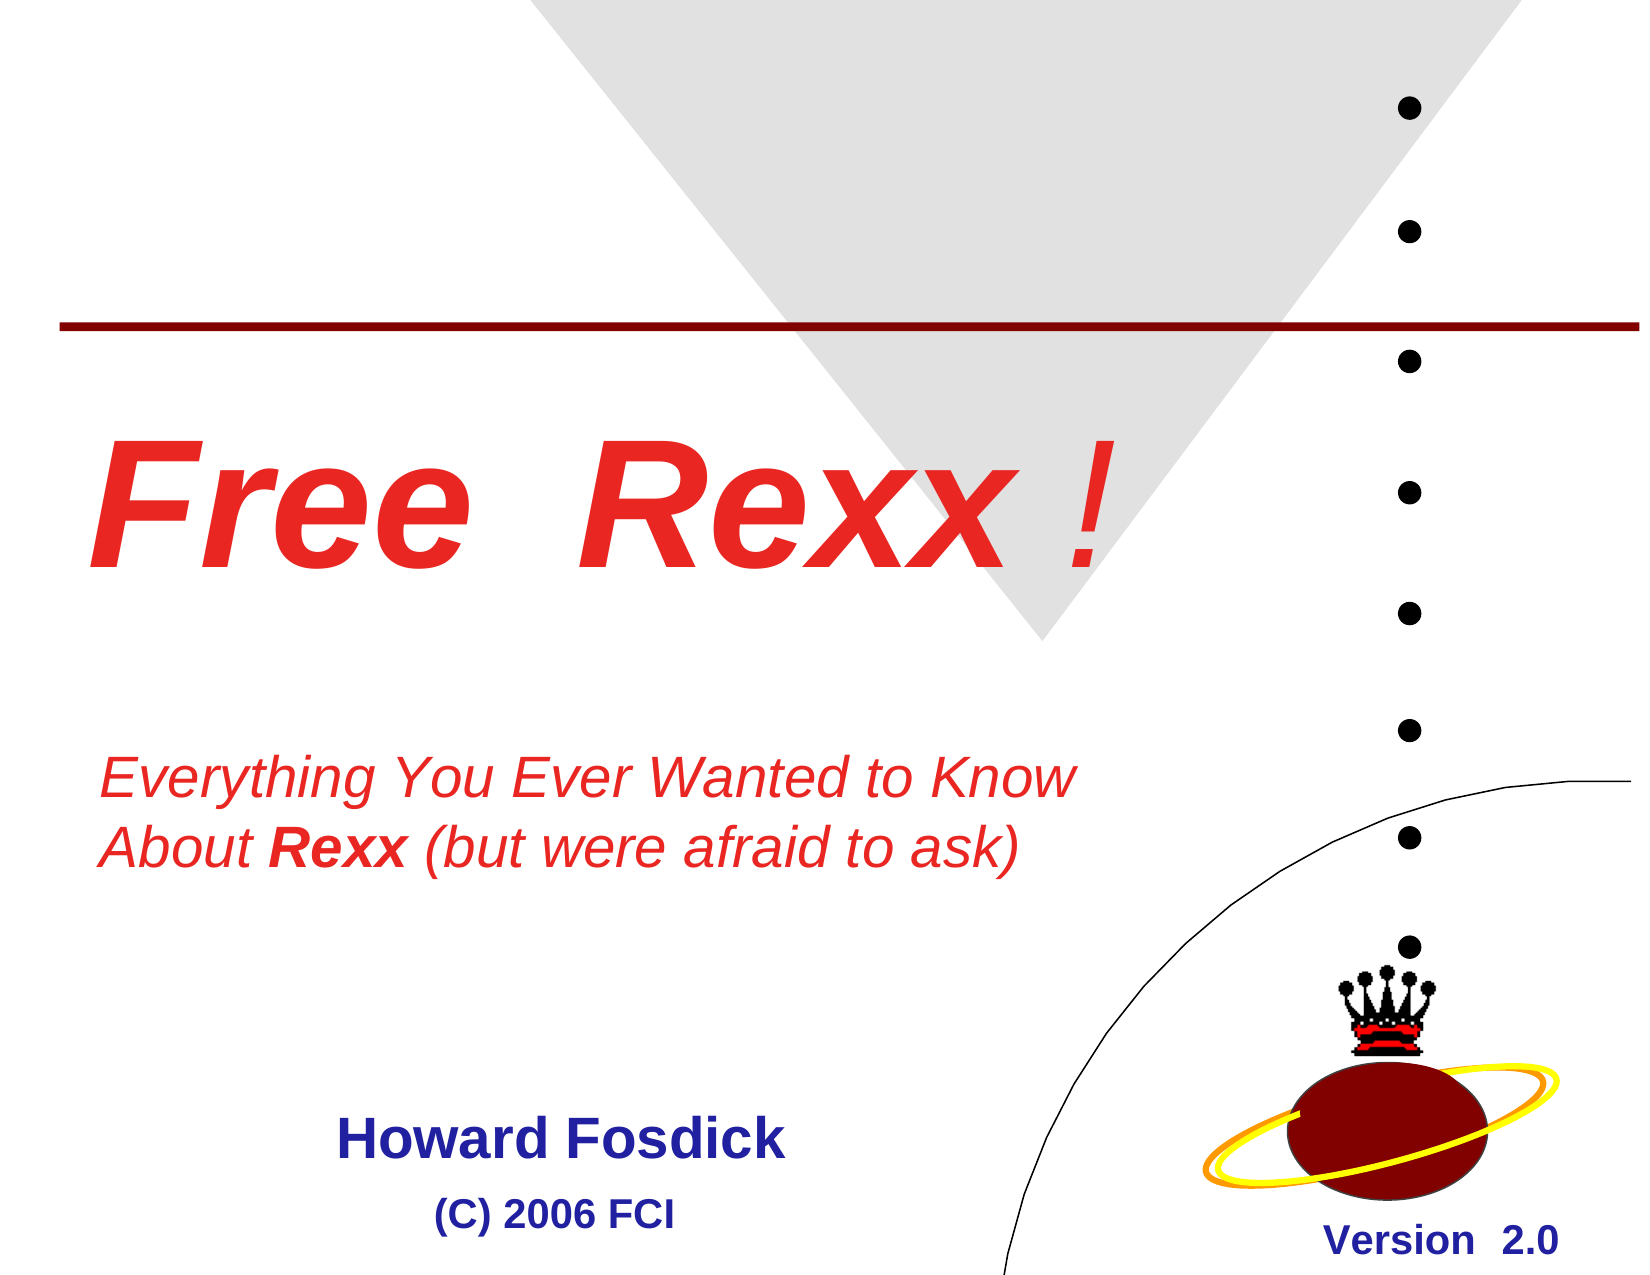

Free Rexx !
Everything You Ever Wanted to Know
About Rexx (but were afraid to ask)
 Howard Fosdick
 (C) 2006 FCI
Version
2.0